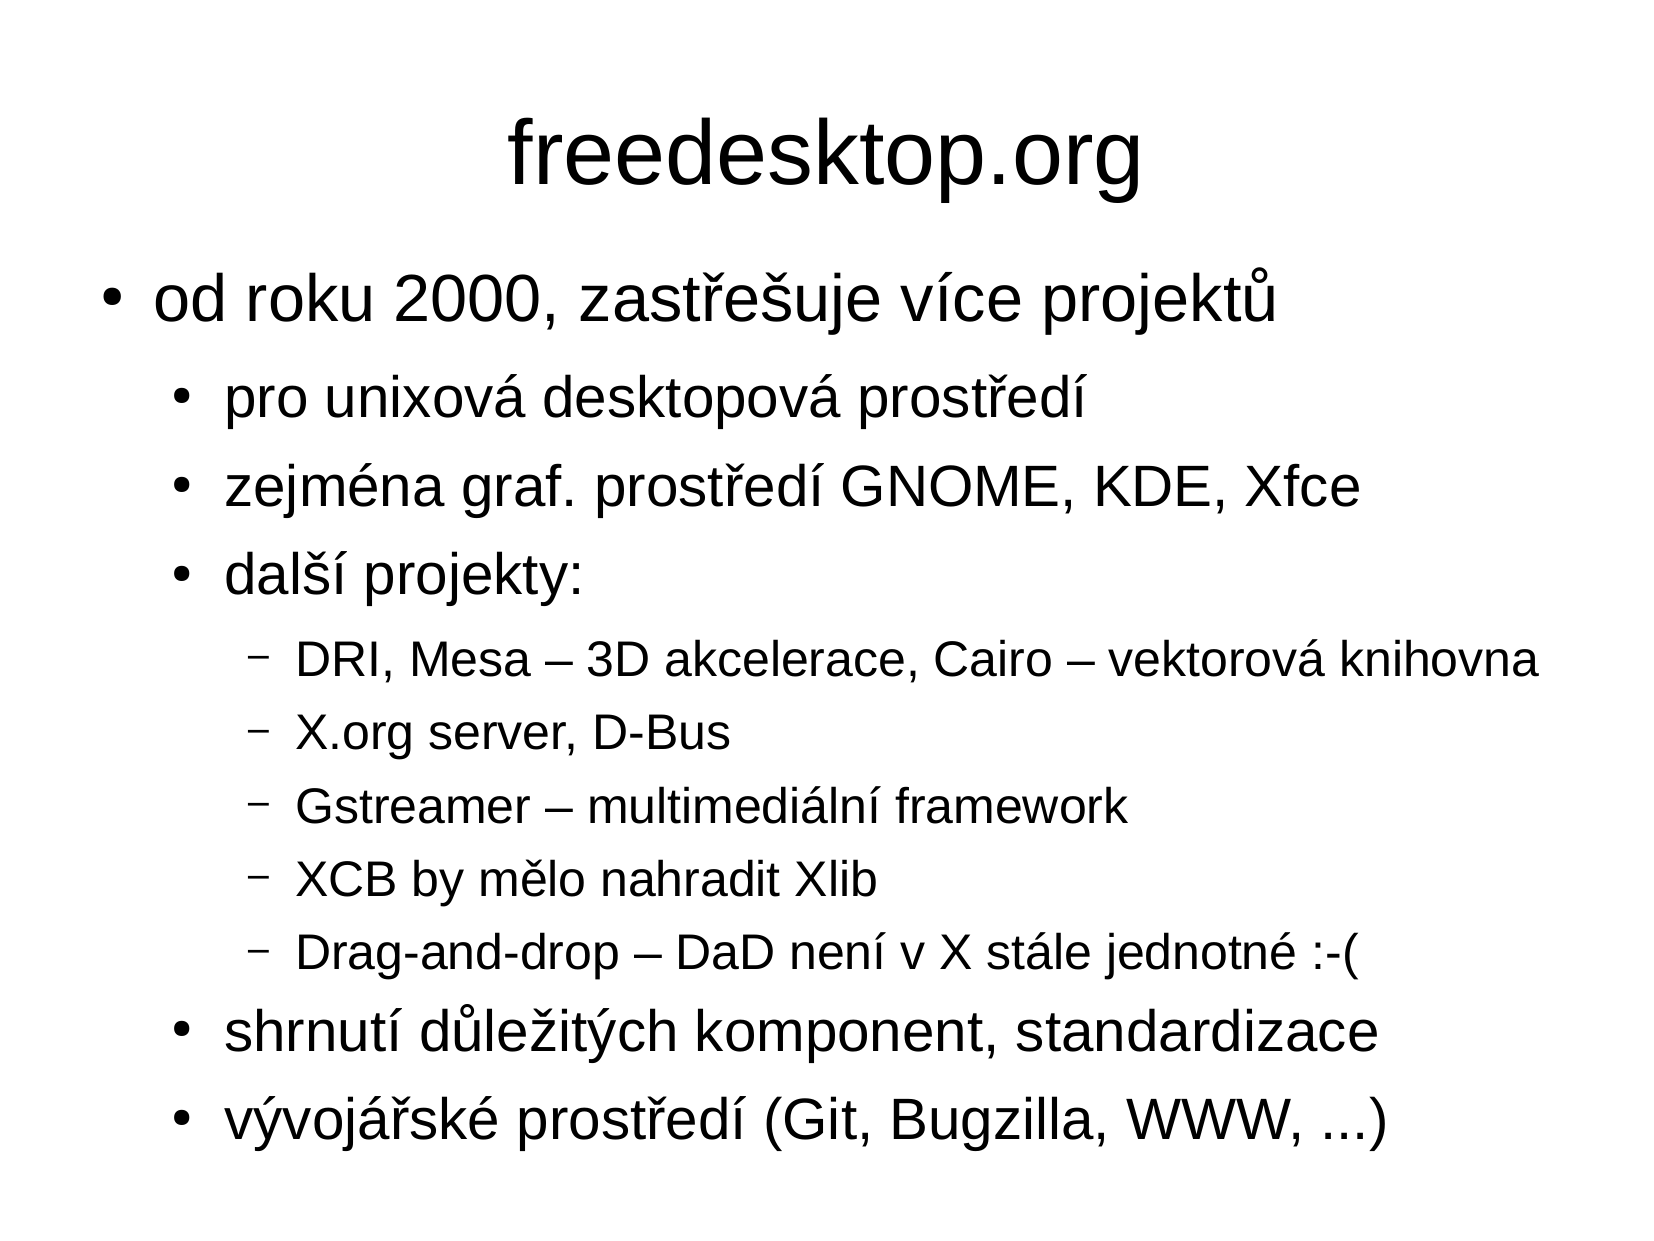

# freedesktop.org
od roku 2000, zastřešuje více projektů
pro unixová desktopová prostředí
zejména graf. prostředí GNOME, KDE, Xfce
další projekty:
DRI, Mesa – 3D akcelerace, Cairo – vektorová knihovna
X.org server, D-Bus
Gstreamer – multimediální framework
XCB by mělo nahradit Xlib
Drag-and-drop – DaD není v X stále jednotné :-(
shrnutí důležitých komponent, standardizace
vývojářské prostředí (Git, Bugzilla, WWW, ...)